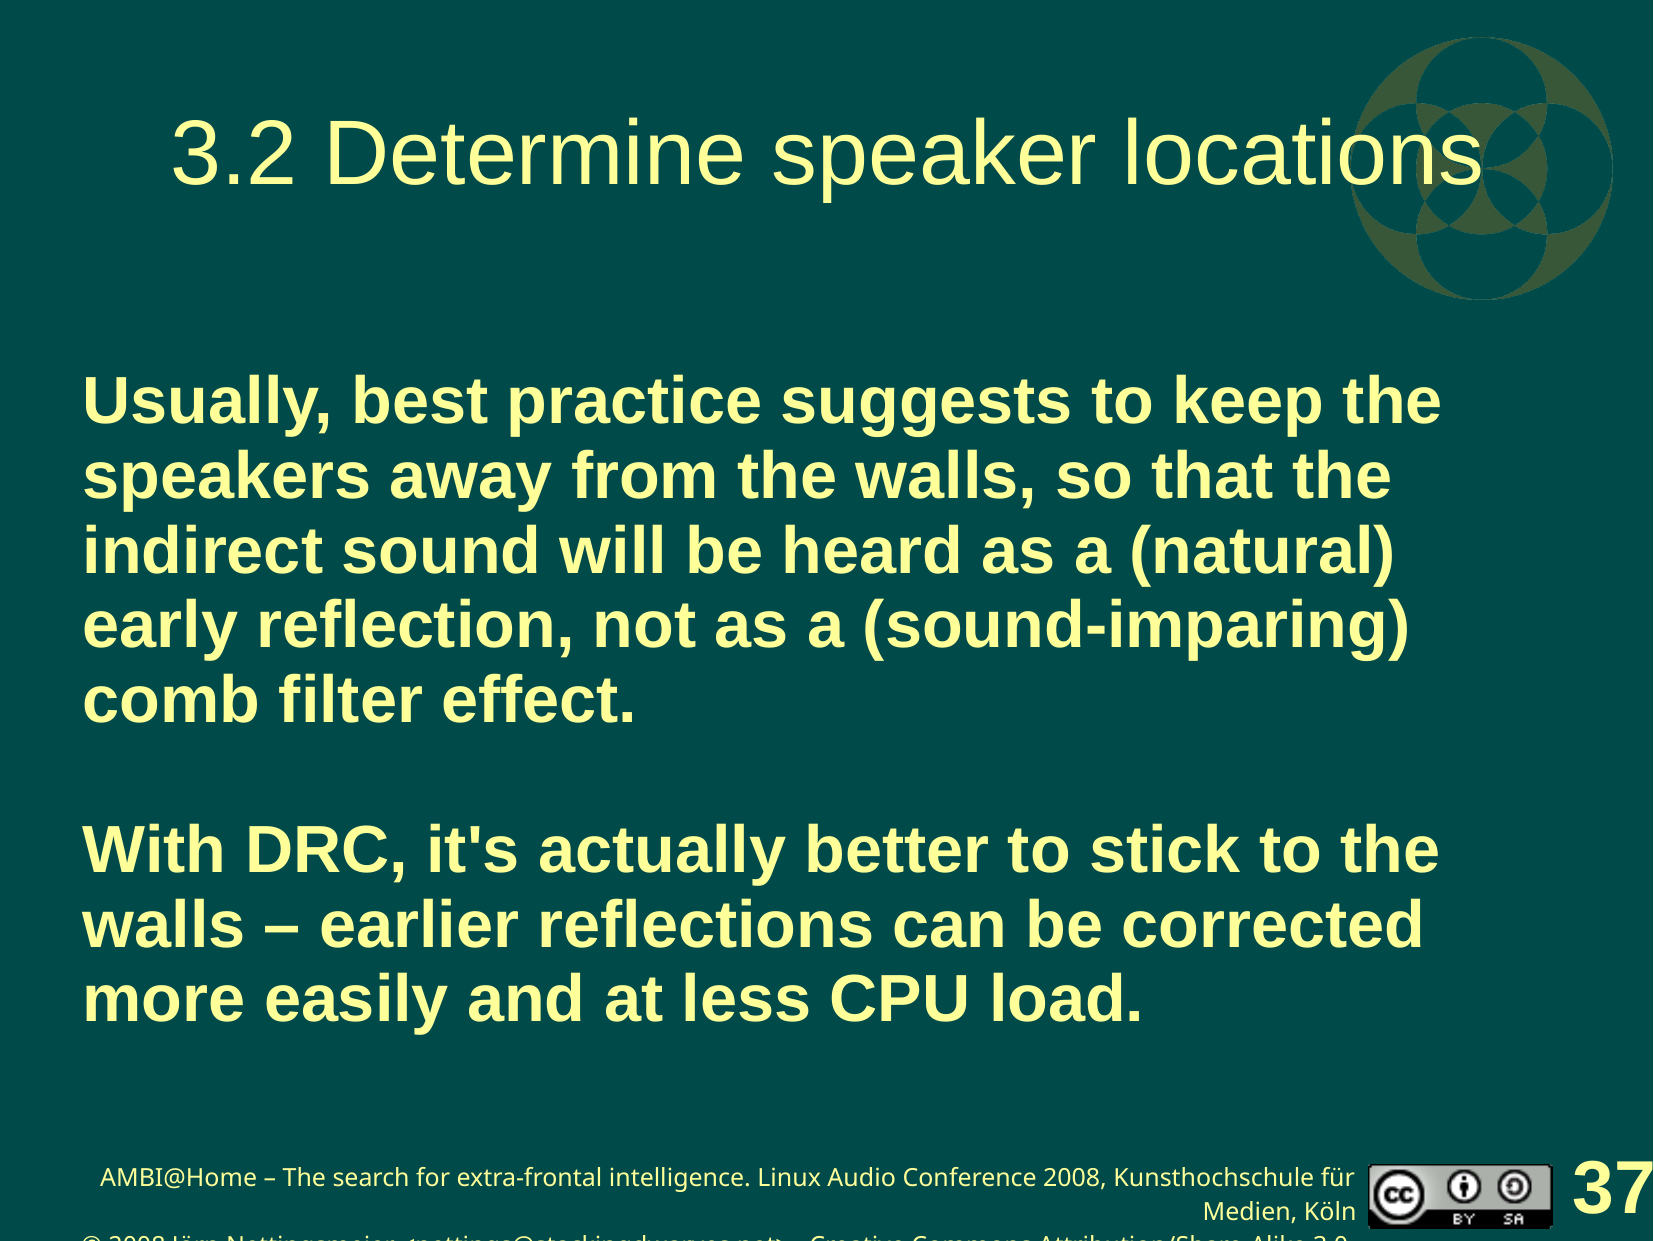

# 3.2 Determine speaker locations
Usually, best practice suggests to keep the speakers away from the walls, so that the indirect sound will be heard as a (natural) early reflection, not as a (sound-imparing) comb filter effect.
With DRC, it's actually better to stick to the walls – earlier reflections can be corrected more easily and at less CPU load.